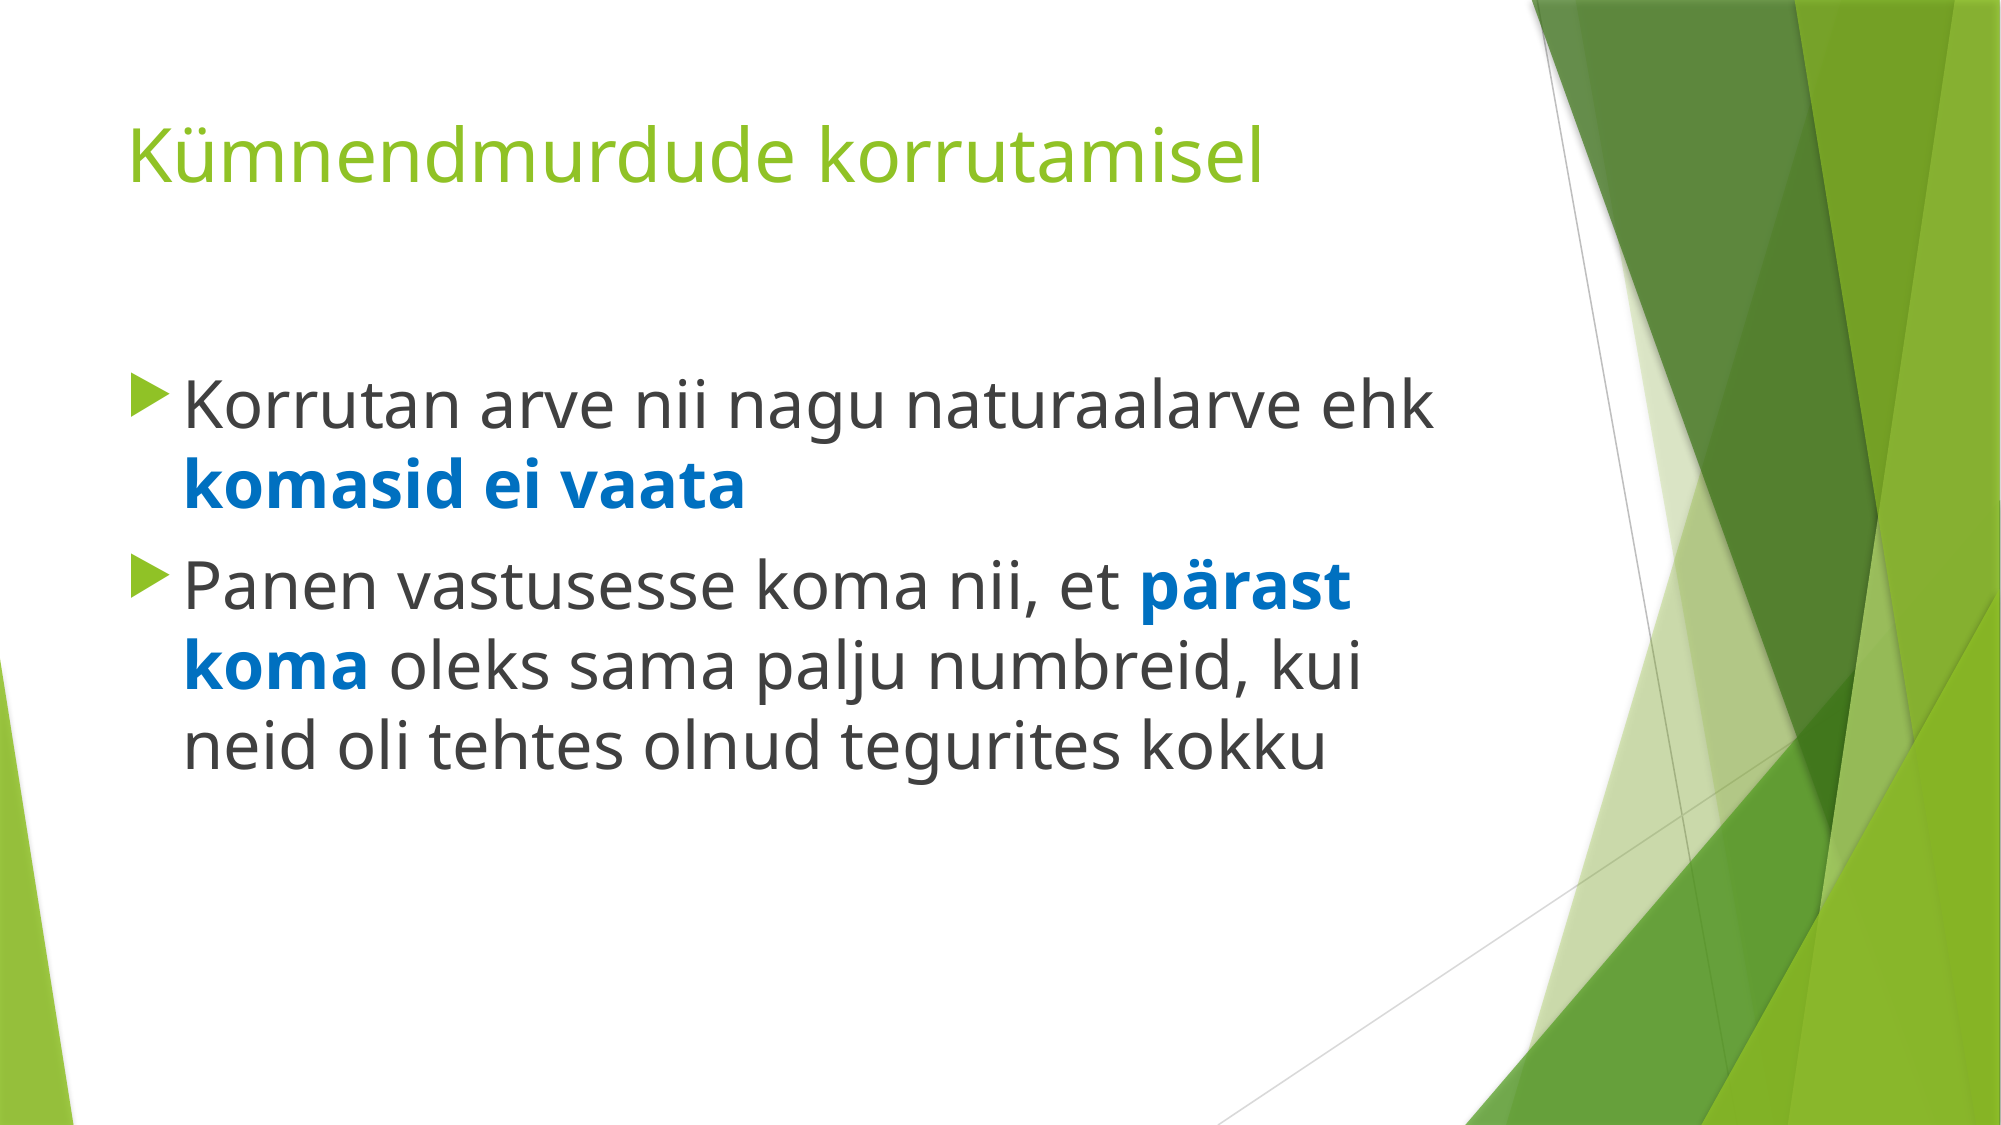

# Kümnendmurdude korrutamisel
Korrutan arve nii nagu naturaalarve ehk komasid ei vaata
Panen vastusesse koma nii, et pärast koma oleks sama palju numbreid, kui neid oli tehtes olnud tegurites kokku